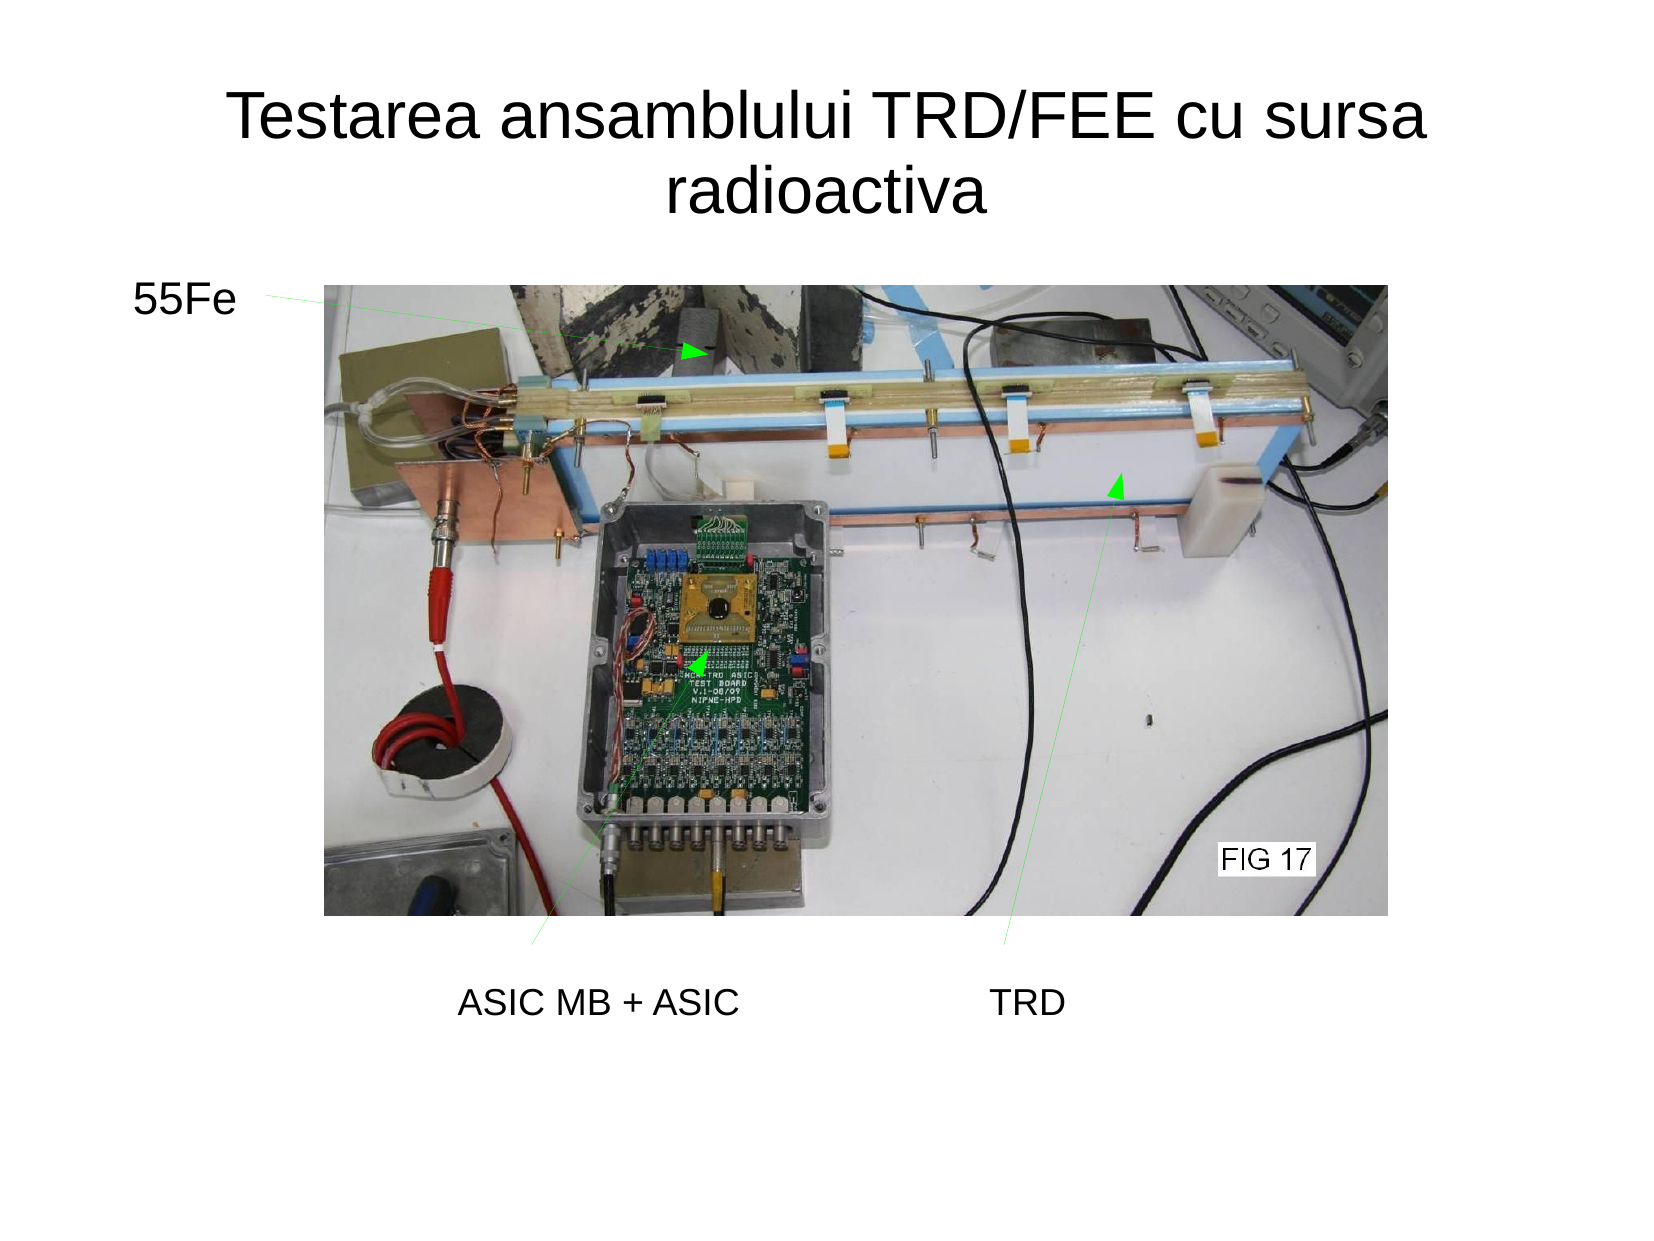

# Testarea ansamblului TRD/FEE cu sursa radioactiva
55Fe
ASIC MB + ASIC
TRD